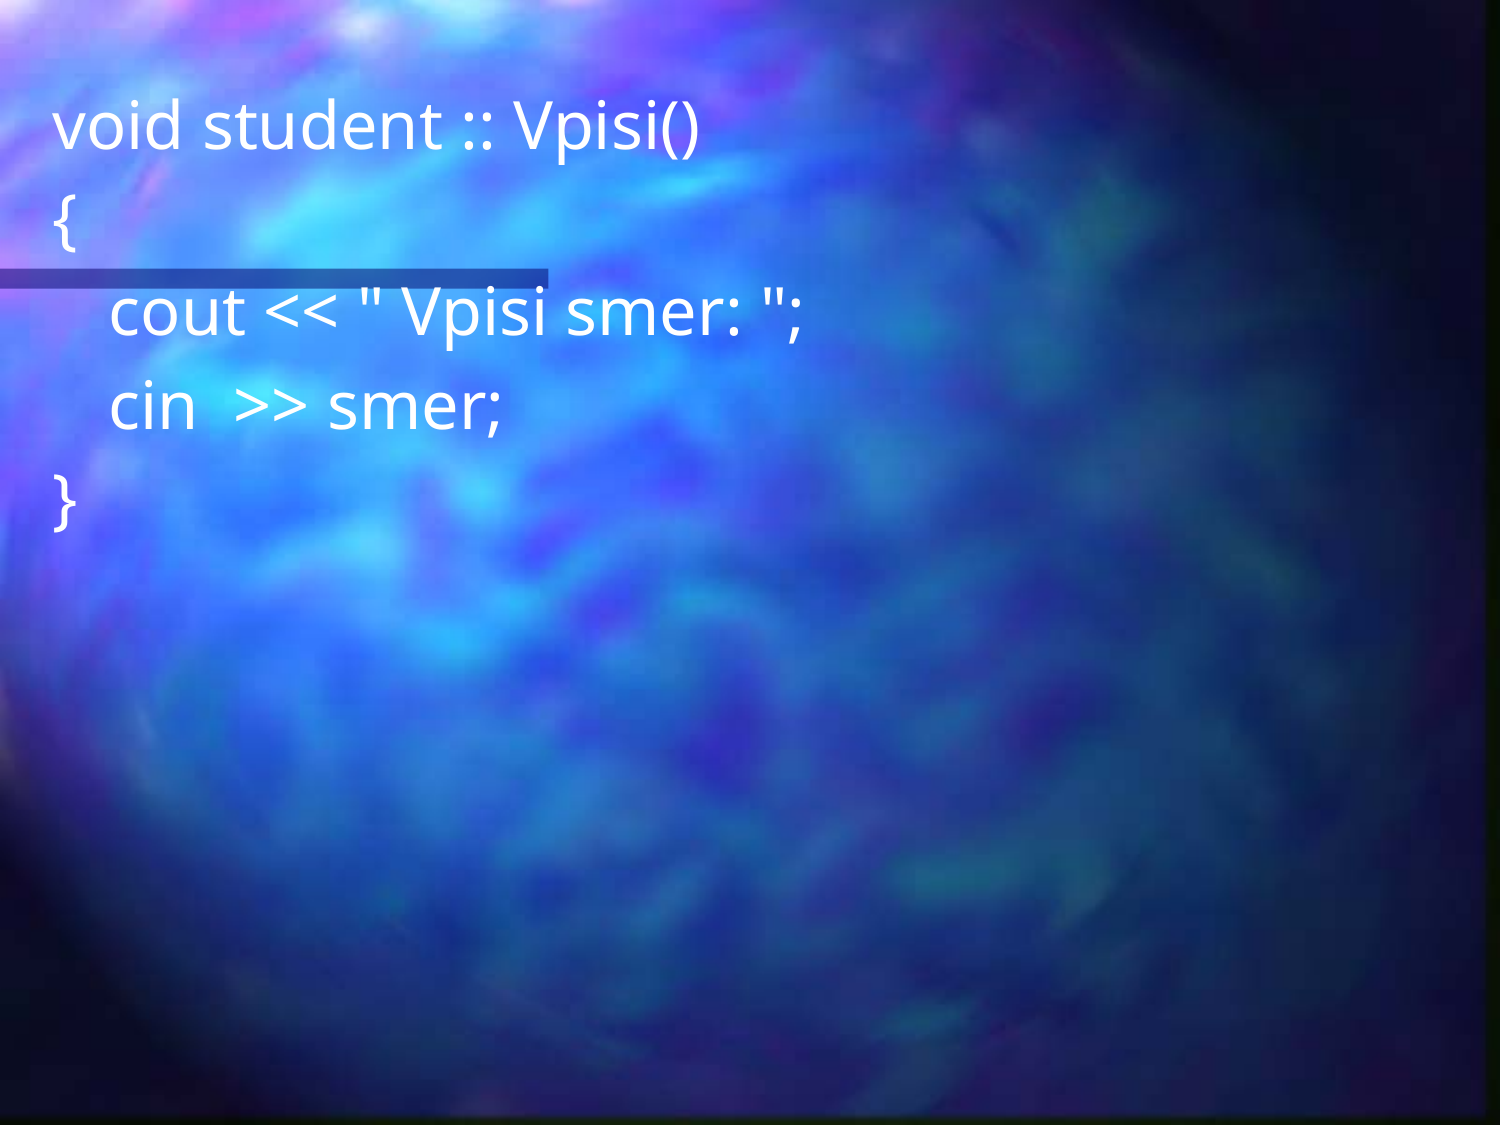

# void student :: Vpisi()
{
	cout << " Vpisi smer: ";
	cin >> smer;
}